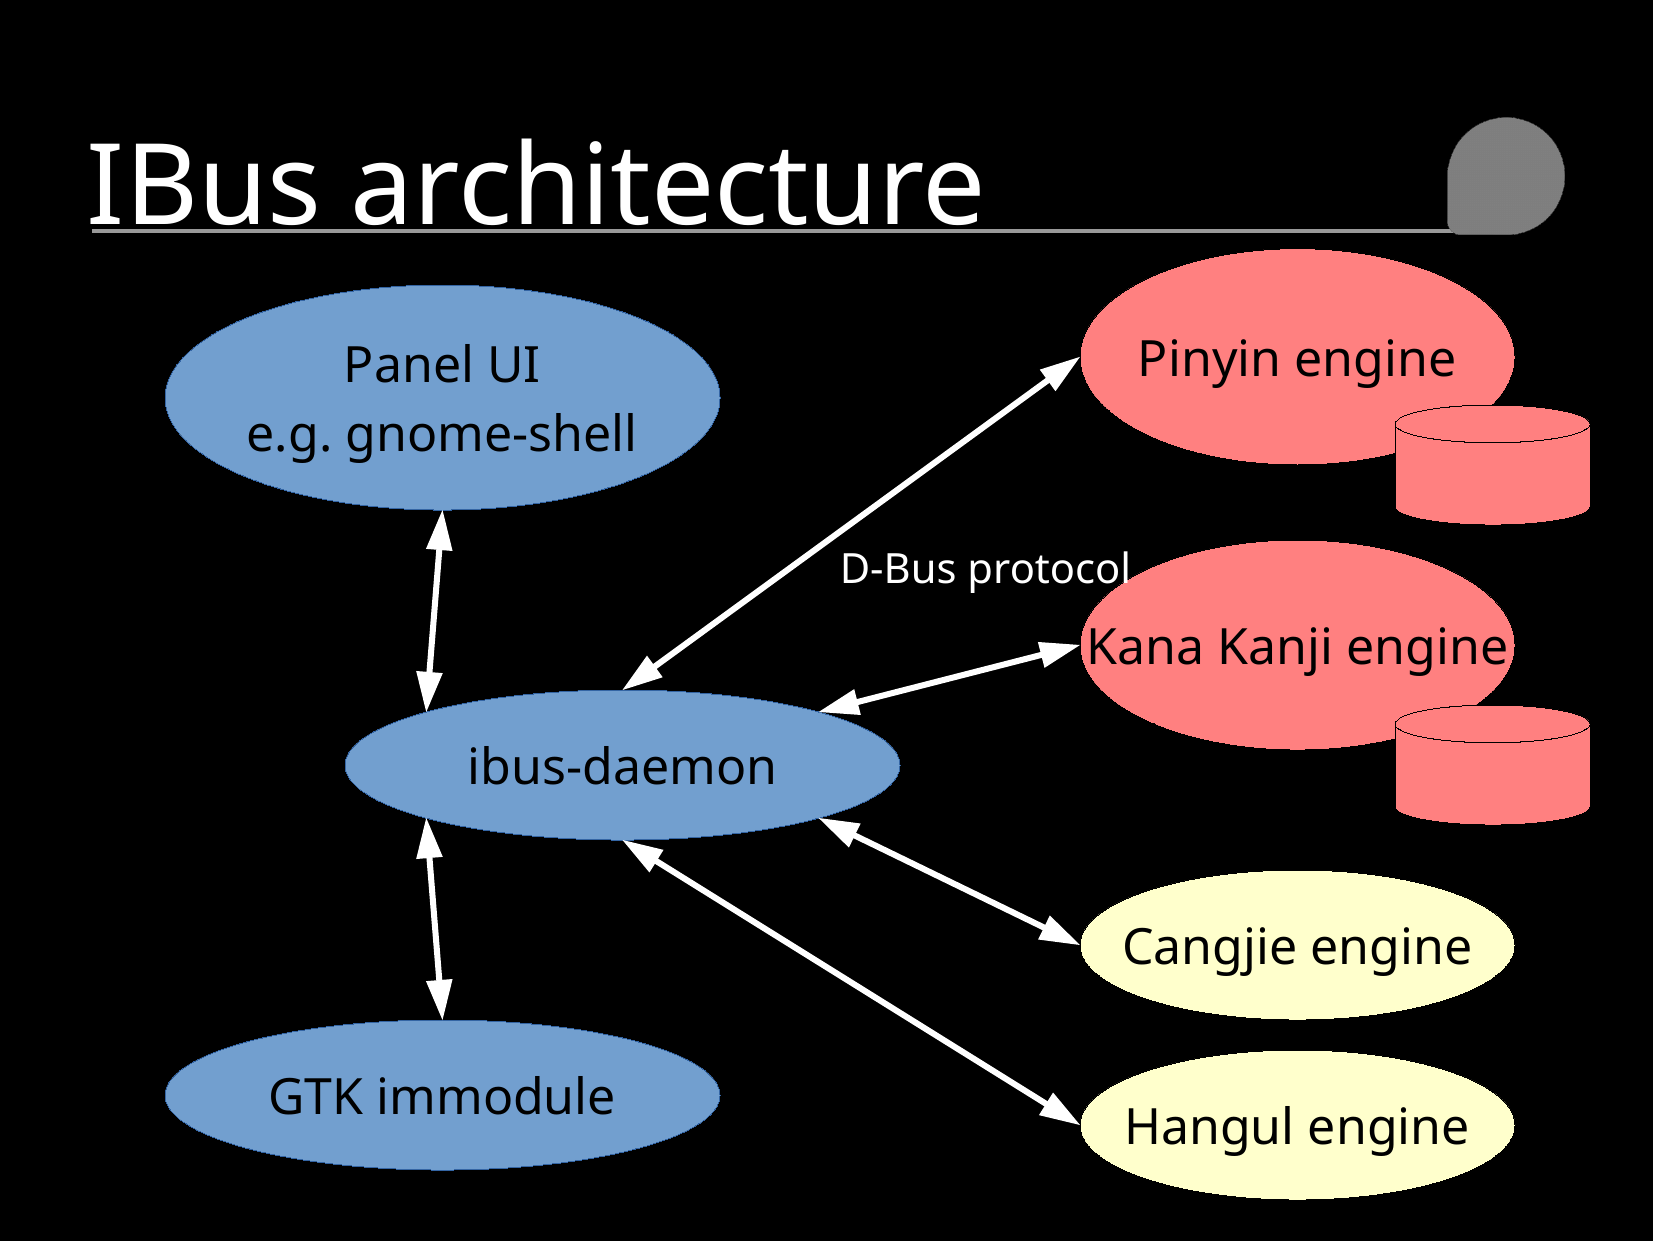

# IBus architecture
Pinyin engine
Panel UI
e.g. gnome-shell
D-Bus protocol
Kana Kanji engine
ibus-daemon
Cangjie engine
GTK immodule
Hangul engine